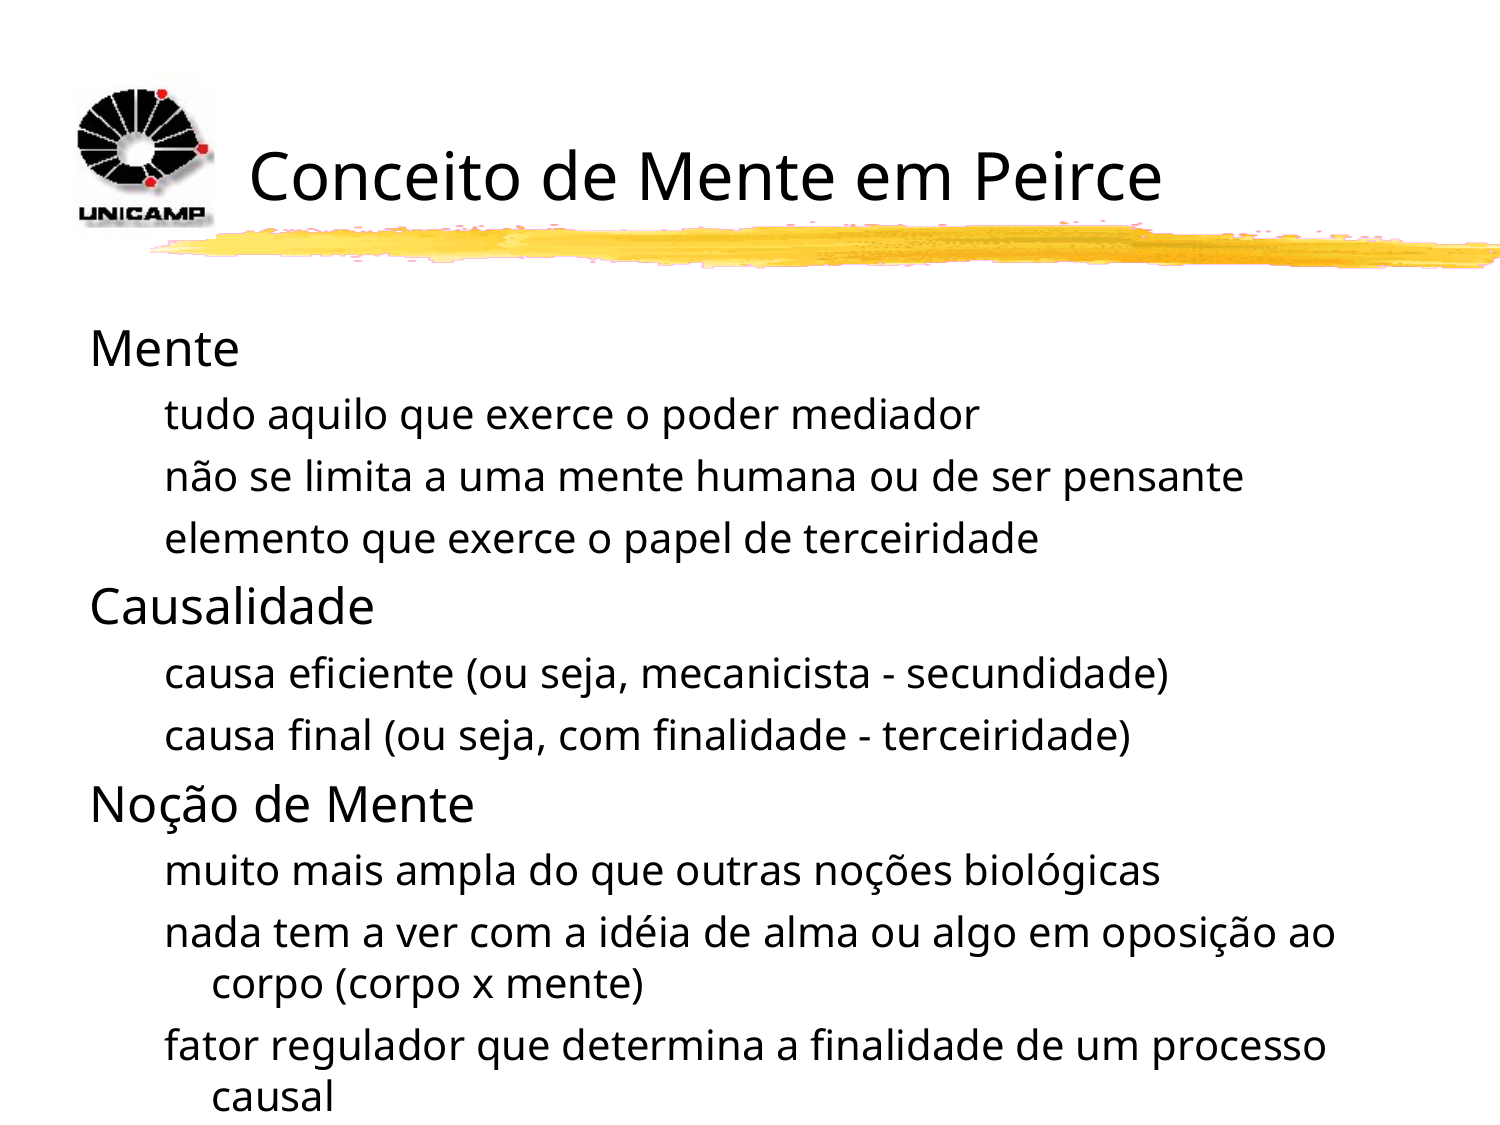

# Conceito de Mente em Peirce
Mente
tudo aquilo que exerce o poder mediador
não se limita a uma mente humana ou de ser pensante
elemento que exerce o papel de terceiridade
Causalidade
causa eficiente (ou seja, mecanicista - secundidade)
causa final (ou seja, com finalidade - terceiridade)
Noção de Mente
muito mais ampla do que outras noções biológicas
nada tem a ver com a idéia de alma ou algo em oposição ao corpo (corpo x mente)
fator regulador que determina a finalidade de um processo causal